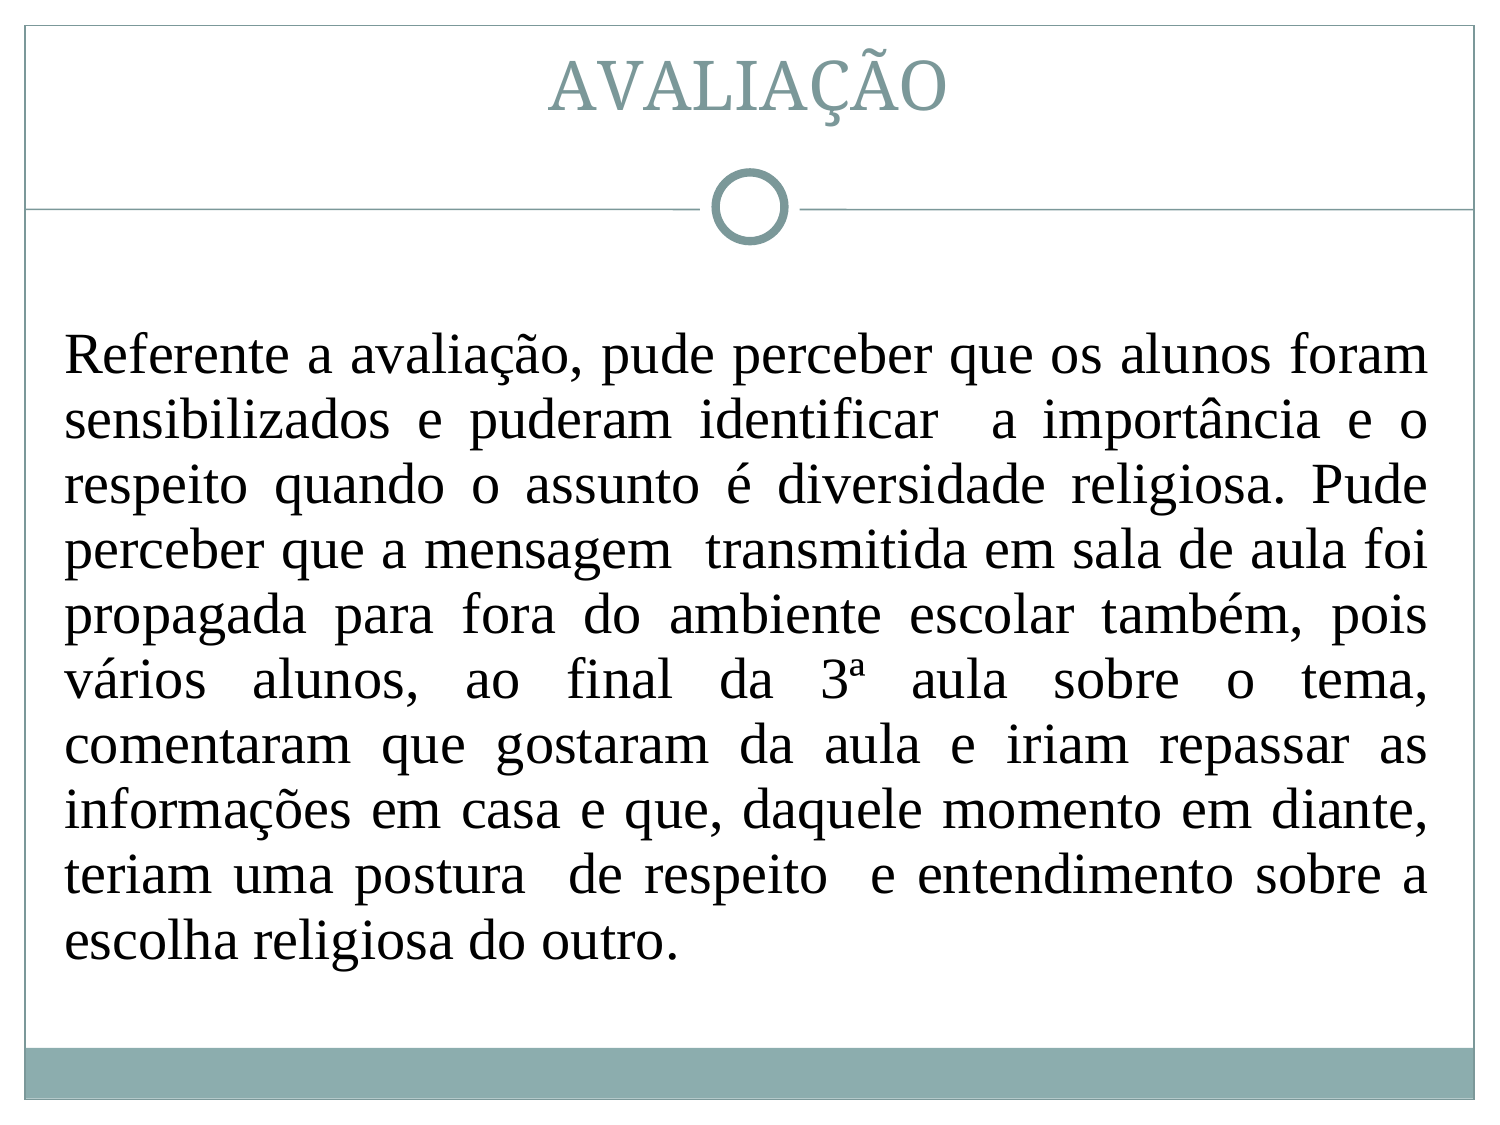

AVALIAÇÃO
Referente a avaliação, pude perceber que os alunos foram sensibilizados e puderam identificar a importância e o respeito quando o assunto é diversidade religiosa. Pude perceber que a mensagem transmitida em sala de aula foi propagada para fora do ambiente escolar também, pois vários alunos, ao final da 3ª aula sobre o tema, comentaram que gostaram da aula e iriam repassar as informações em casa e que, daquele momento em diante, teriam uma postura de respeito e entendimento sobre a escolha religiosa do outro.